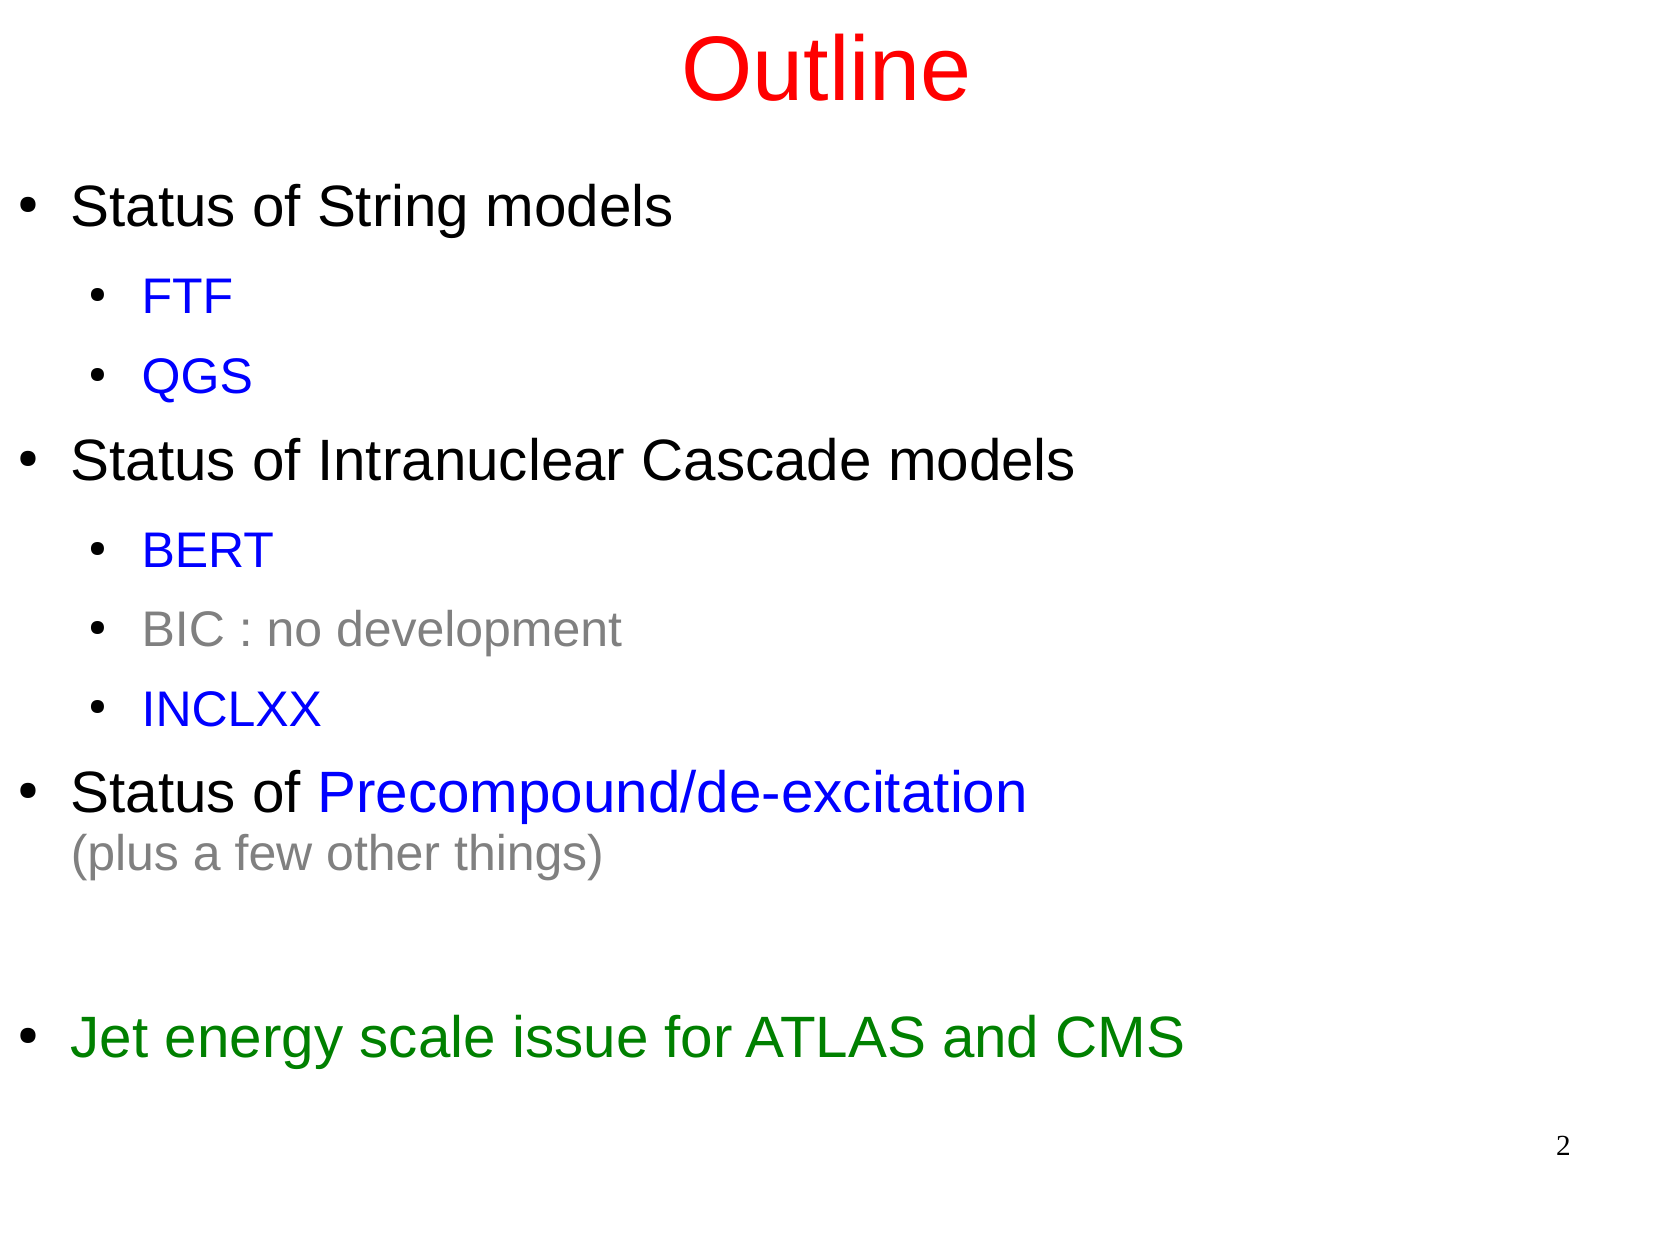

# Outline
Status of String models
FTF
QGS
Status of Intranuclear Cascade models
BERT
BIC : no development
INCLXX
Status of Precompound/de-excitation
(plus a few other things)
Jet energy scale issue for ATLAS and CMS
2